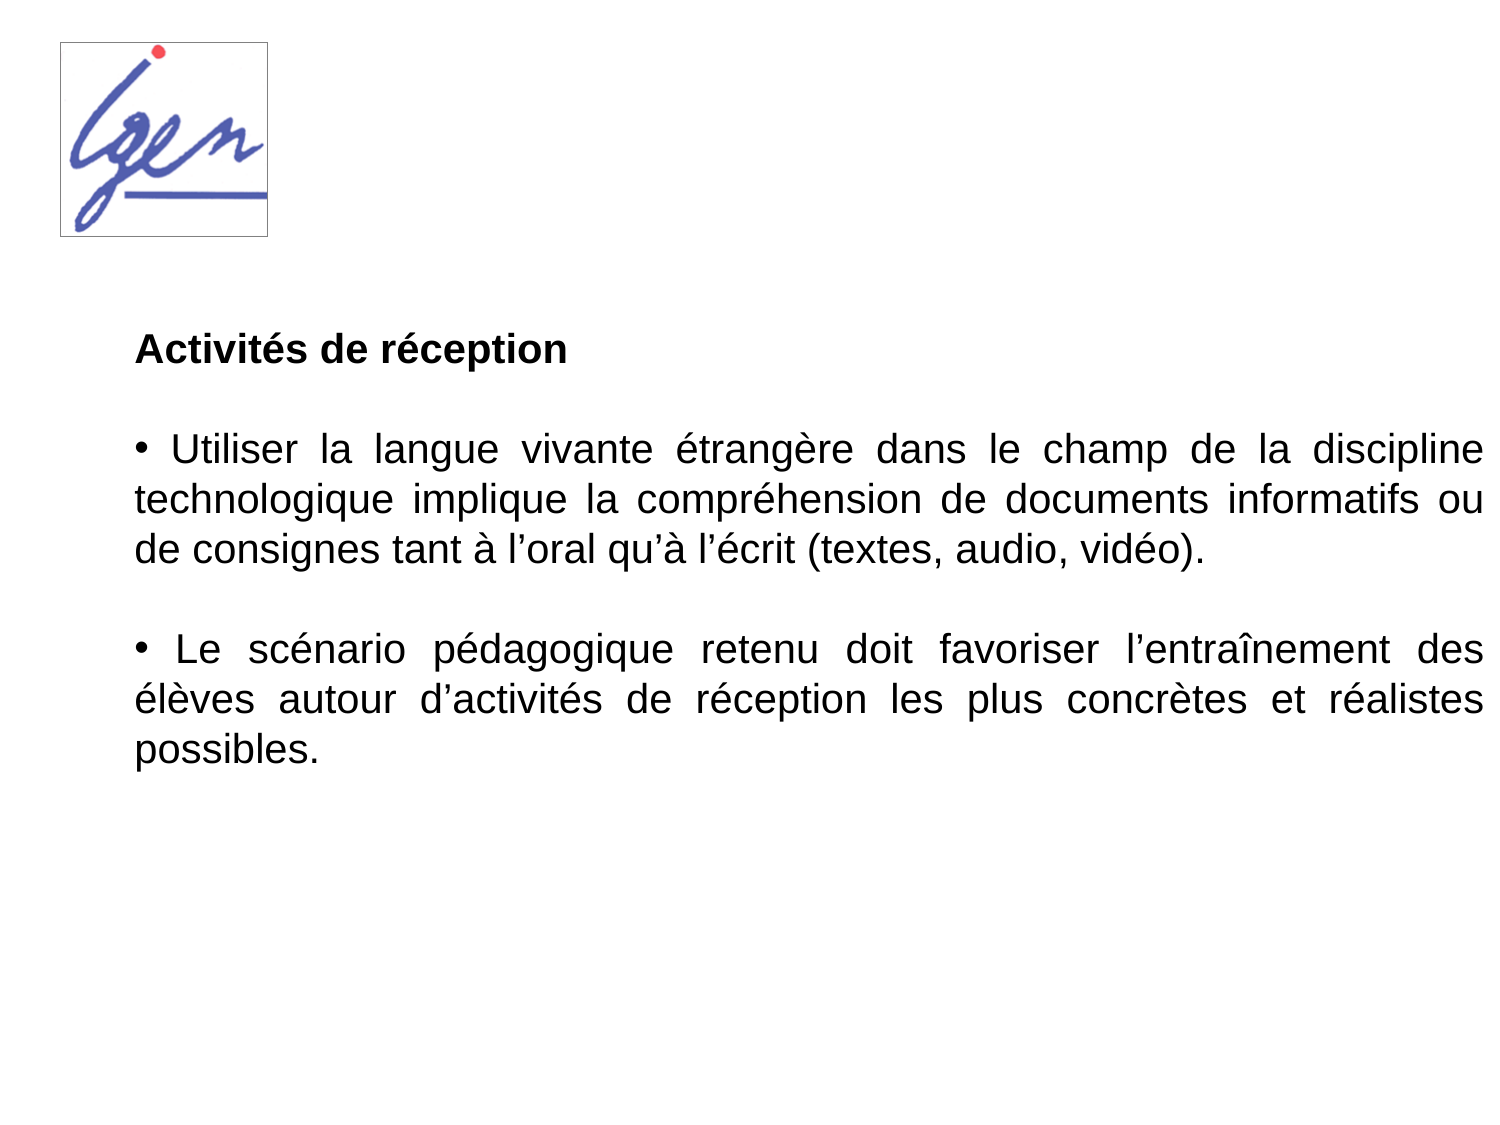

Activités de réception
 Utiliser la langue vivante étrangère dans le champ de la discipline technologique implique la compréhension de documents informatifs ou de consignes tant à l’oral qu’à l’écrit (textes, audio, vidéo).
 Le scénario pédagogique retenu doit favoriser l’entraînement des élèves autour d’activités de réception les plus concrètes et réalistes possibles.